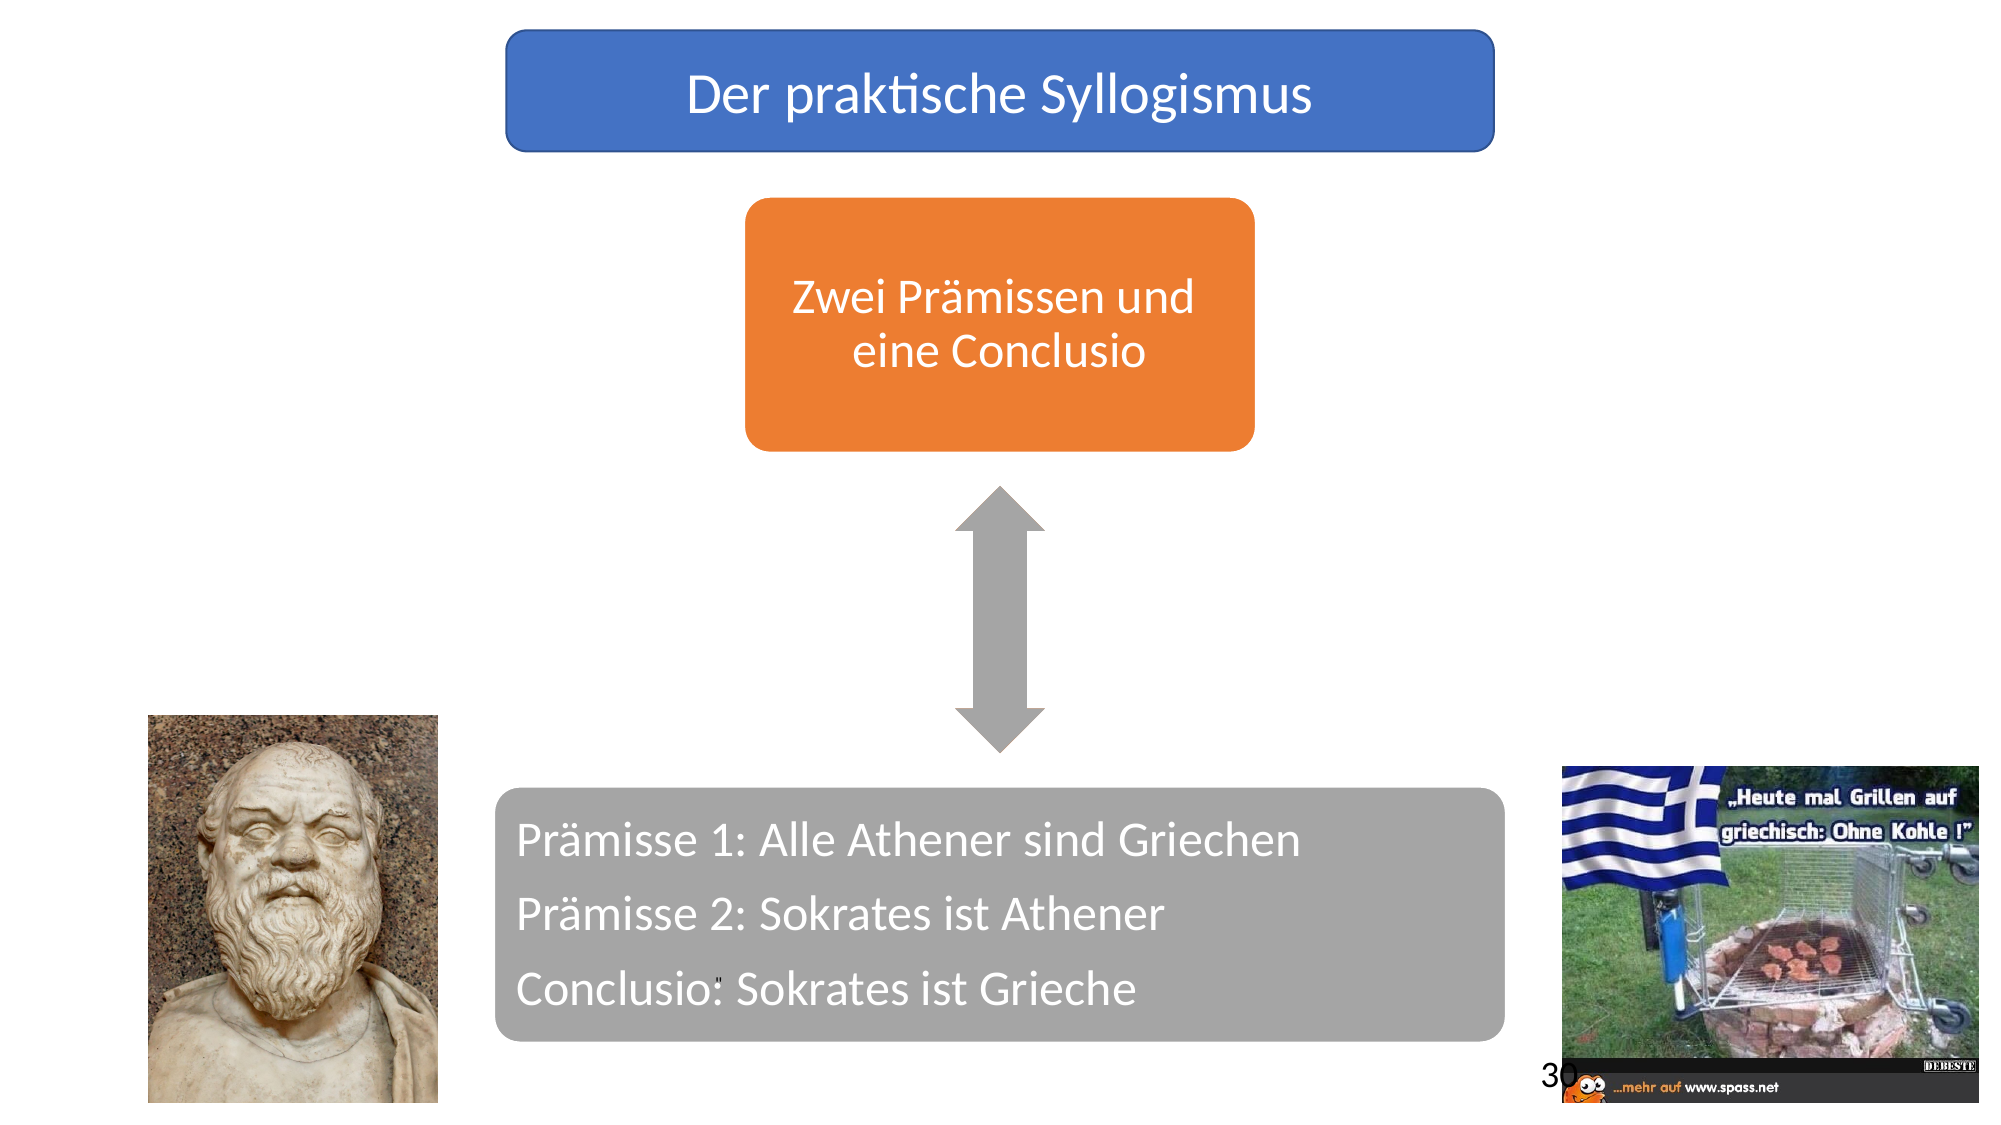

Der praktische Syllogismus
Zwei Prämissen und eine Conclusio
Prämisse 1: Alle Athener sind Griechen
Prämisse 2: Sokrates ist Athener
Conclusio: Sokrates ist Grieche
"